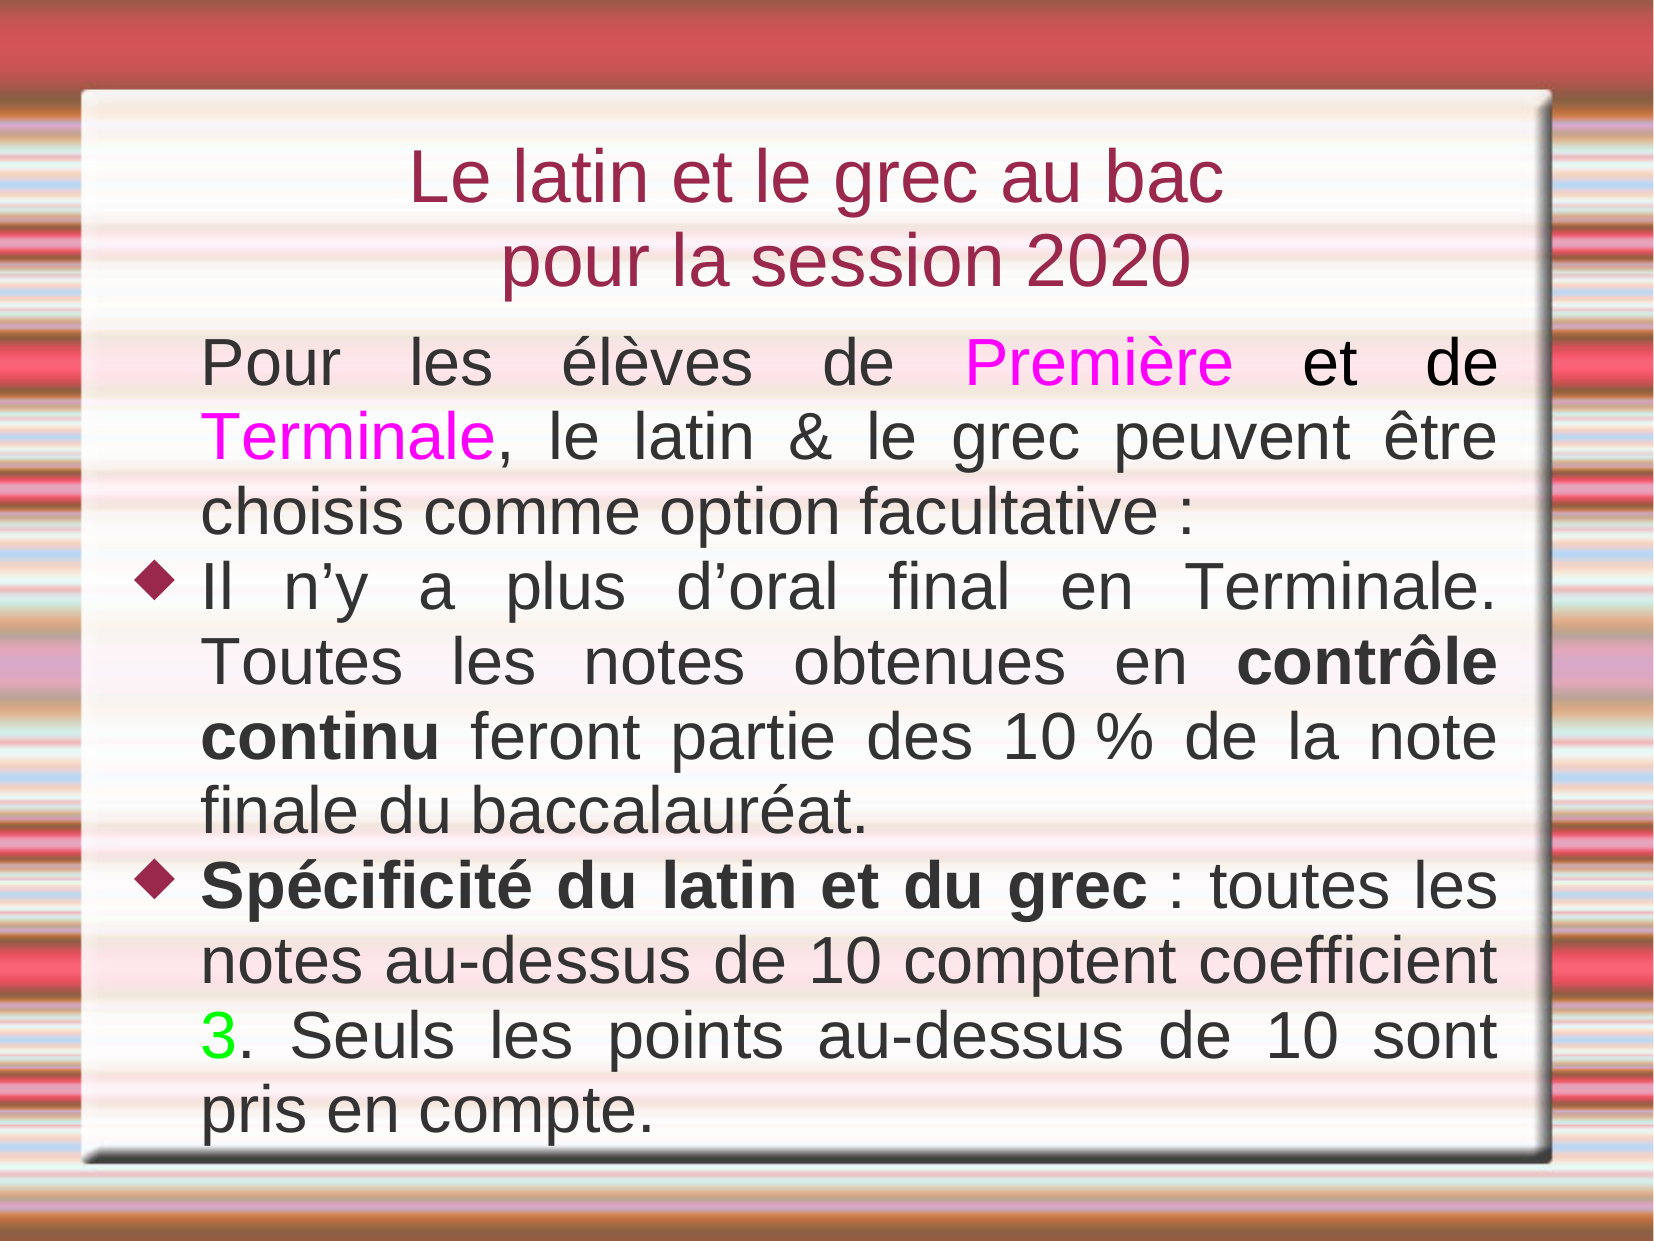

# Le latin et le grec au bac pour la session 2020
Pour les élèves de Première et de Terminale, le latin & le grec peuvent être choisis comme option facultative :
Il n’y a plus d’oral final en Terminale. Toutes les notes obtenues en contrôle continu feront partie des 10 % de la note finale du baccalauréat.
Spécificité du latin et du grec : toutes les notes au-dessus de 10 comptent coefficient 3. Seuls les points au-dessus de 10 sont pris en compte.